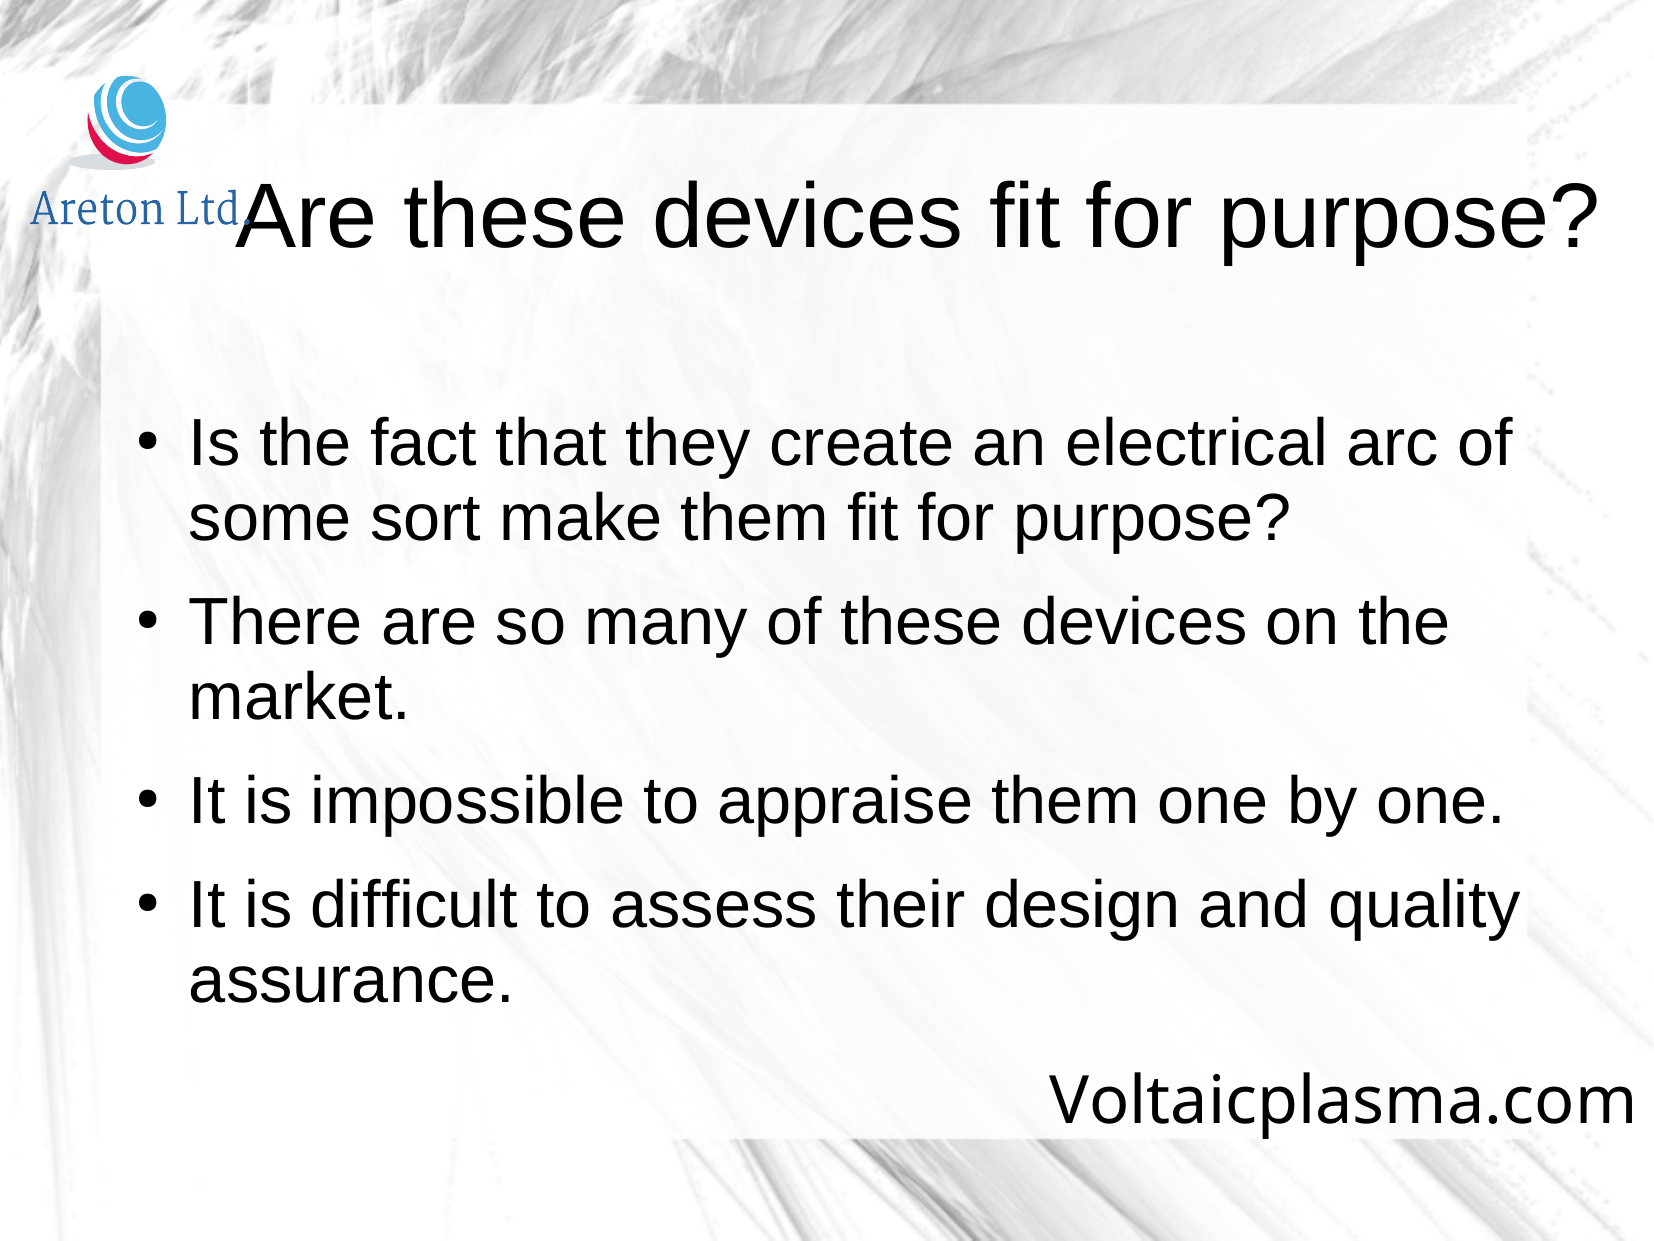

# Are these devices fit for purpose?
Is the fact that they create an electrical arc of some sort make them fit for purpose?
There are so many of these devices on the market.
It is impossible to appraise them one by one.
It is difficult to assess their design and quality assurance.
Voltaicplasma.com